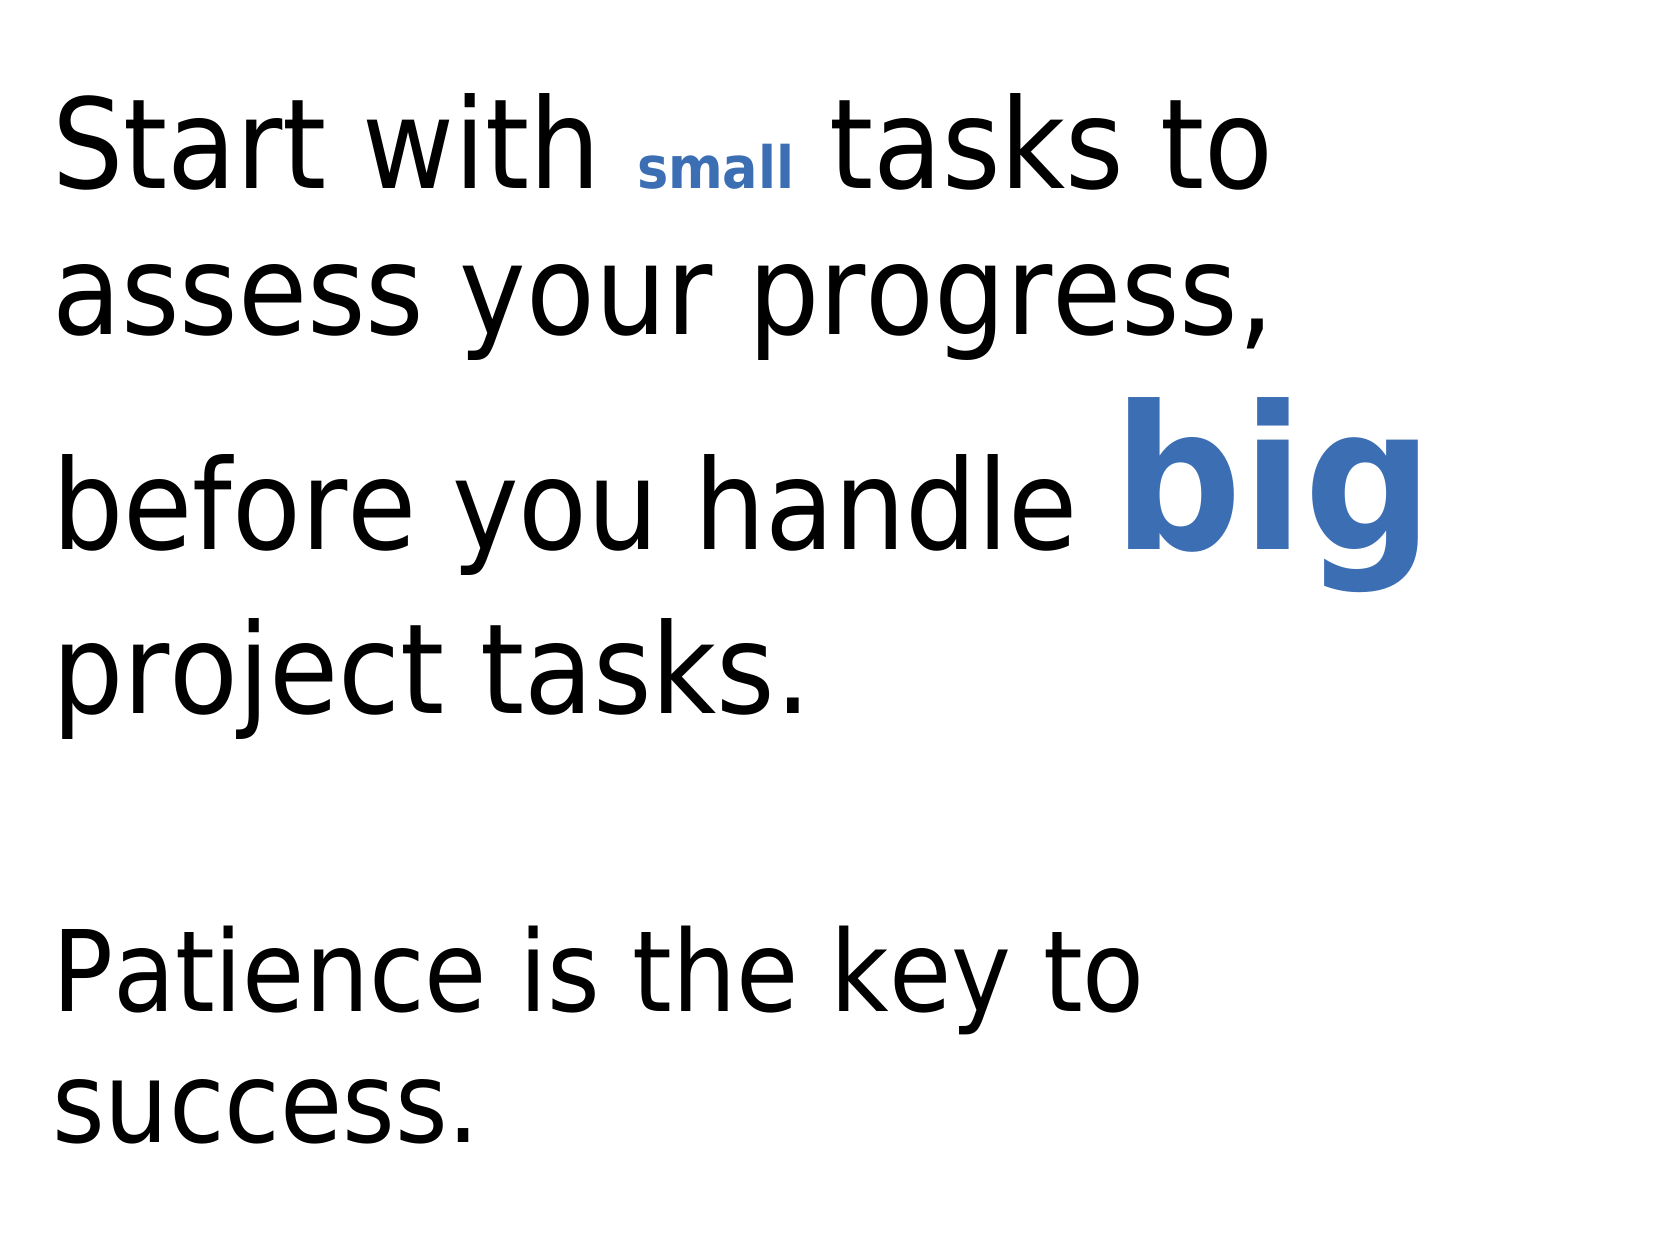

Start with small tasks to assess your progress, before you handle big project tasks.
Patience is the key to success.